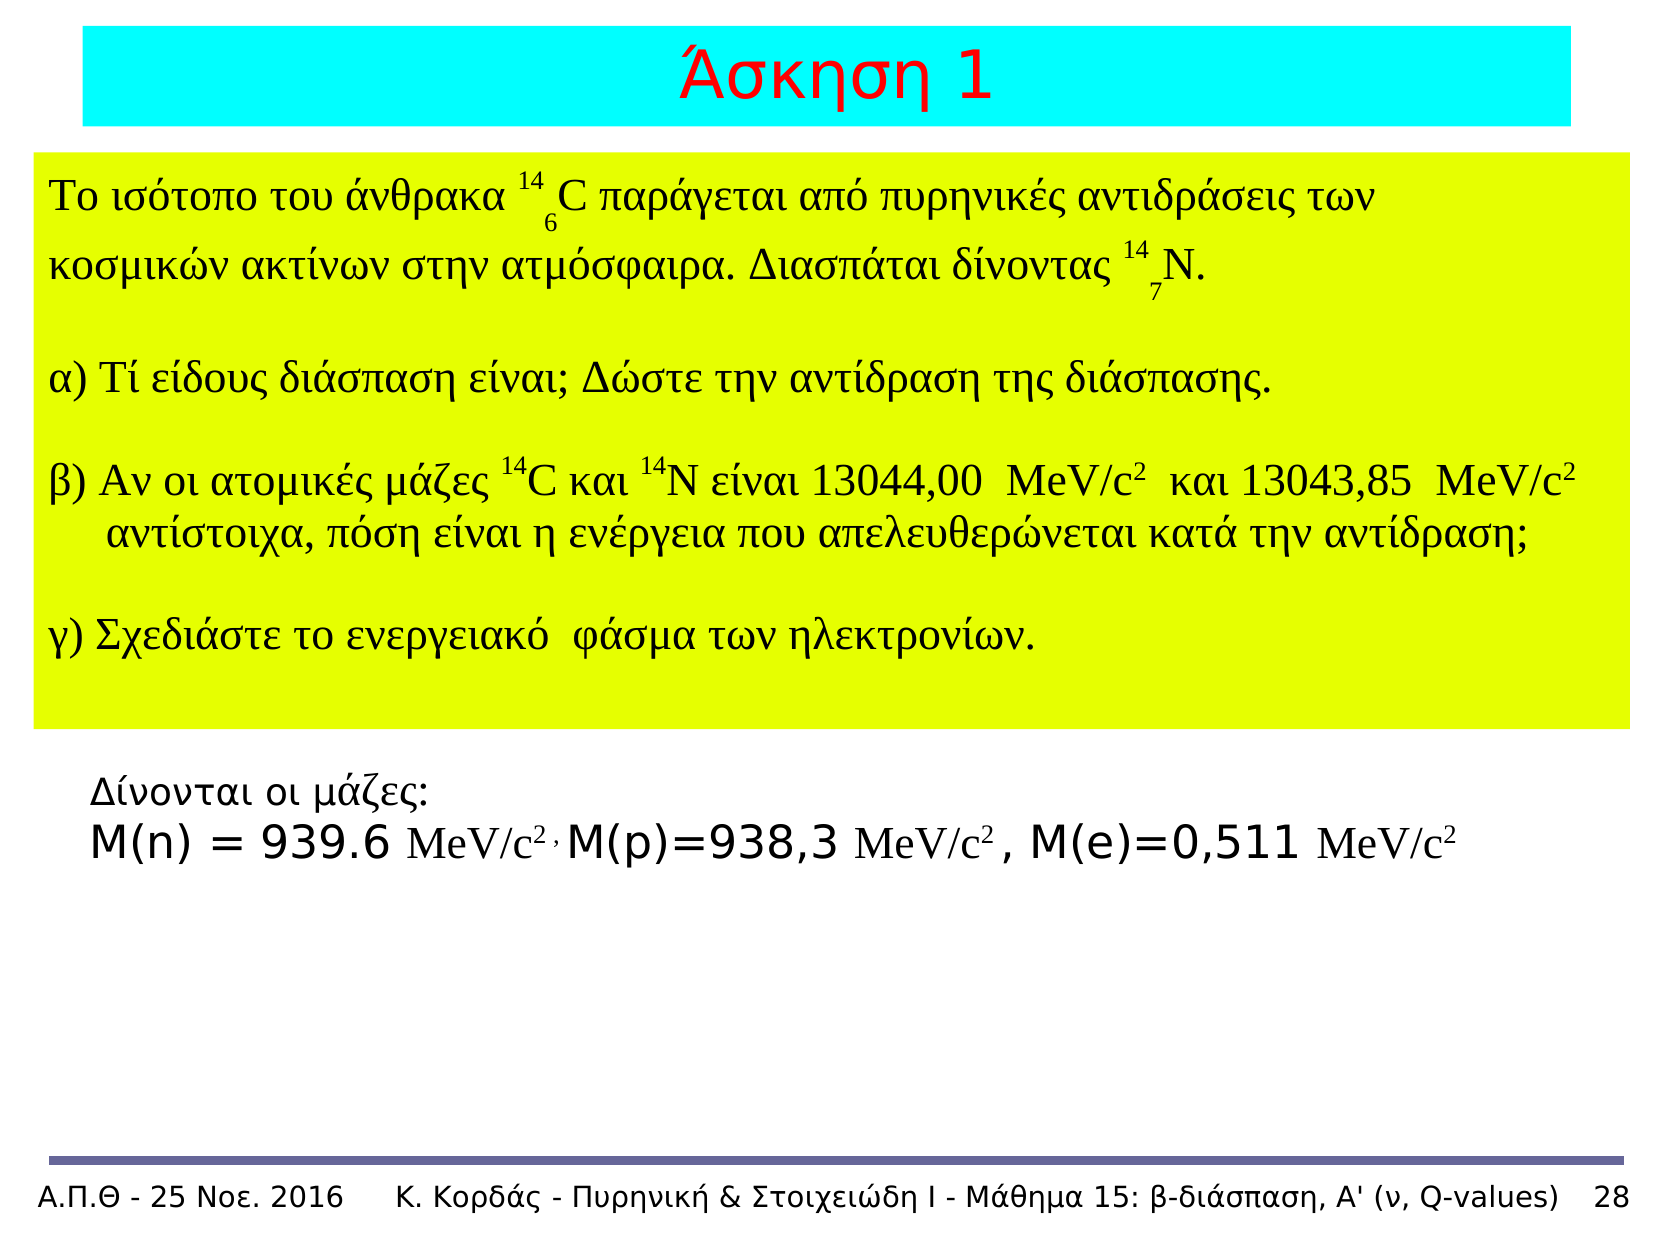

# Άσκηση 1
Το ισότοπο του άνθρακα 146C παράγεται από πυρηνικές αντιδράσεις των
κοσμικών ακτίνων στην ατμόσφαιρα. Διασπάται δίνοντας 147N.
α) Τί είδους διάσπαση είναι; Δώστε την αντίδραση της διάσπασης.
β) Αν οι ατομικές μάζες 14C και 14Ν είναι 13044,00 MeV/c2 και 13043,85 MeV/c2
 αντίστοιχα, πόση είναι η ενέργεια που απελευθερώνεται κατά την αντίδραση;
γ) Σχεδιάστε το ενεργειακό φάσμα των ηλεκτρονίων.
Δίνονται οι μάζες:
M(n) = 939.6 MeV/c2 , M(p)=938,3 MeV/c2 , M(e)=0,511 MeV/c2
Α.Π.Θ - 25 Νοε. 2016
Κ. Κορδάς - Πυρηνική & Στοιχειώδη Ι - Μάθημα 15: β-διάσπαση, A' (ν, Q-values)
28